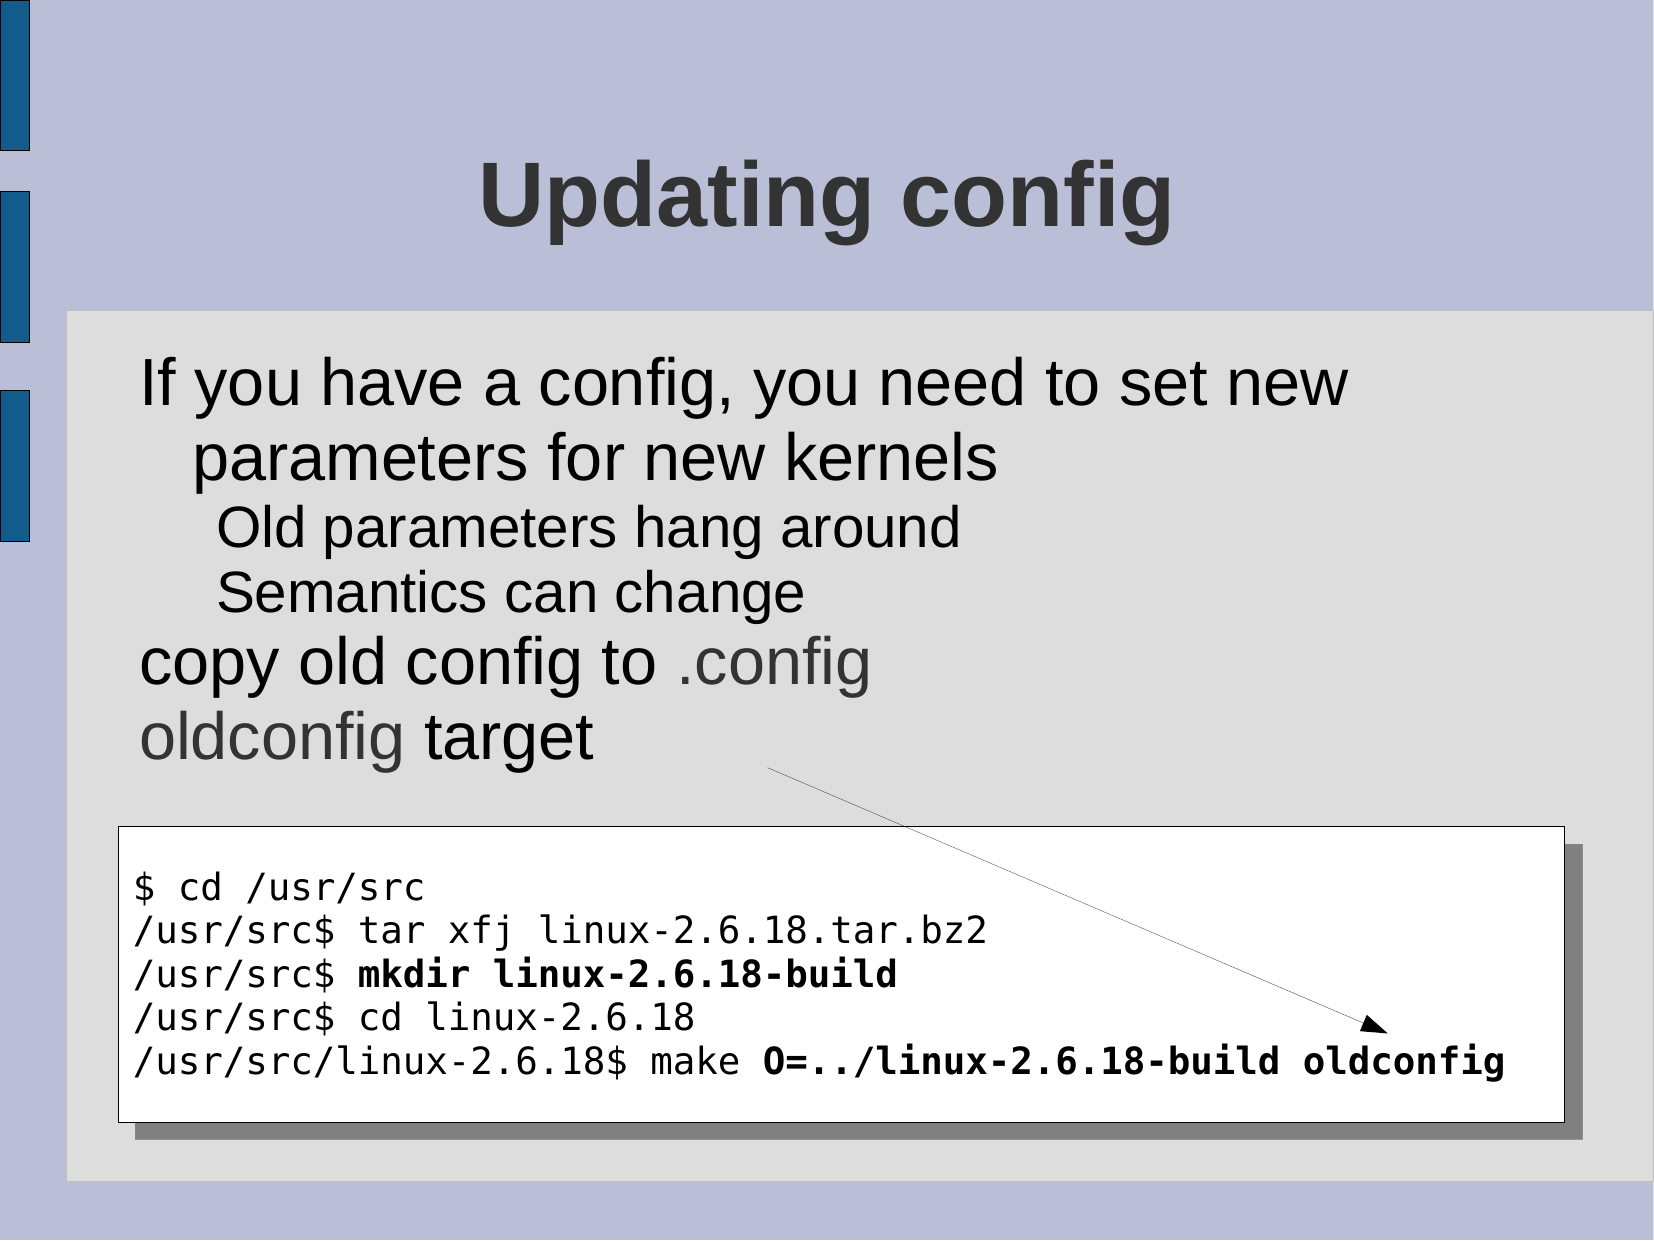

# Updating config
If you have a config, you need to set new parameters for new kernels
Old parameters hang around
Semantics can change
copy old config to .config
oldconfig target
$ cd /usr/src
/usr/src$ tar xfj linux-2.6.18.tar.bz2
/usr/src$ mkdir linux-2.6.18-build
/usr/src$ cd linux-2.6.18
/usr/src/linux-2.6.18$ make O=../linux-2.6.18-build oldconfig